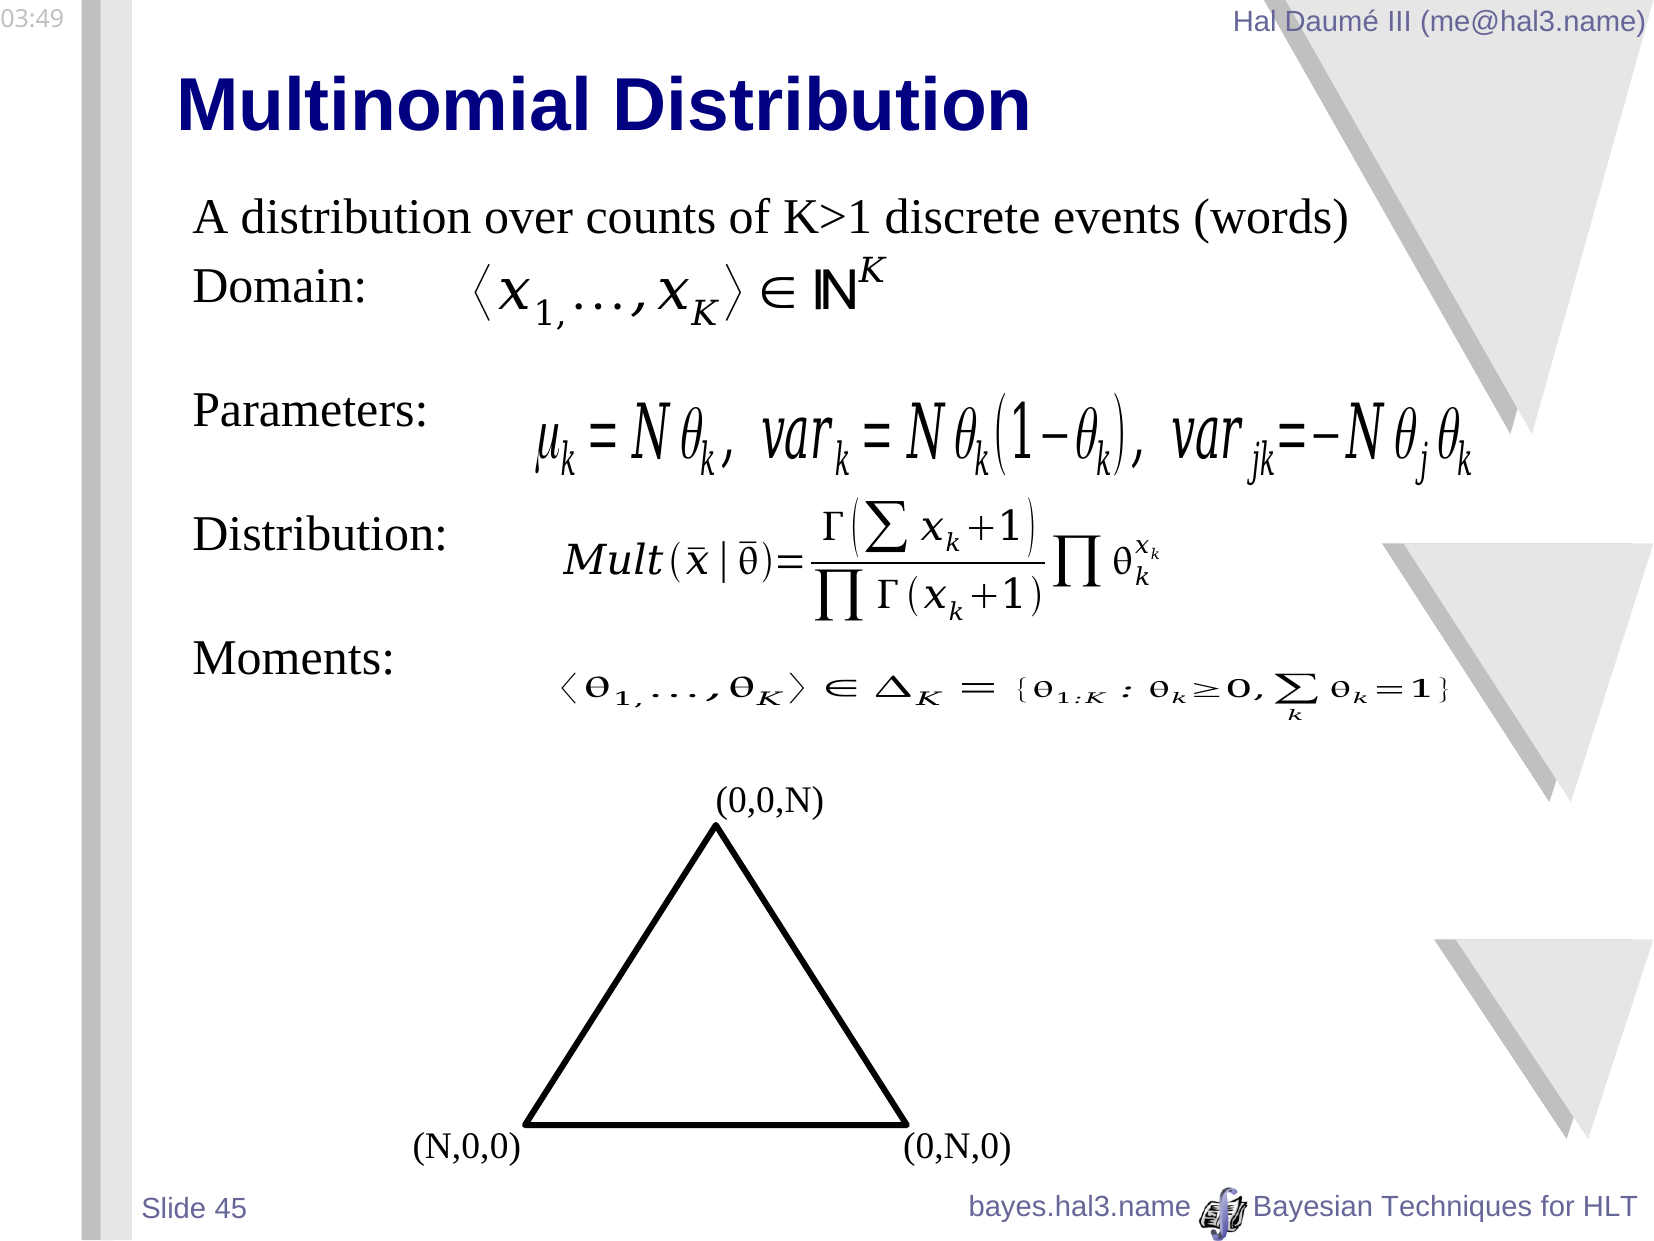

# Multinomial Distribution
A distribution over counts of K>1 discrete events (words)
Domain:
Parameters:
Distribution:
Moments:
(0,0,N)
(N,0,0)
(0,N,0)